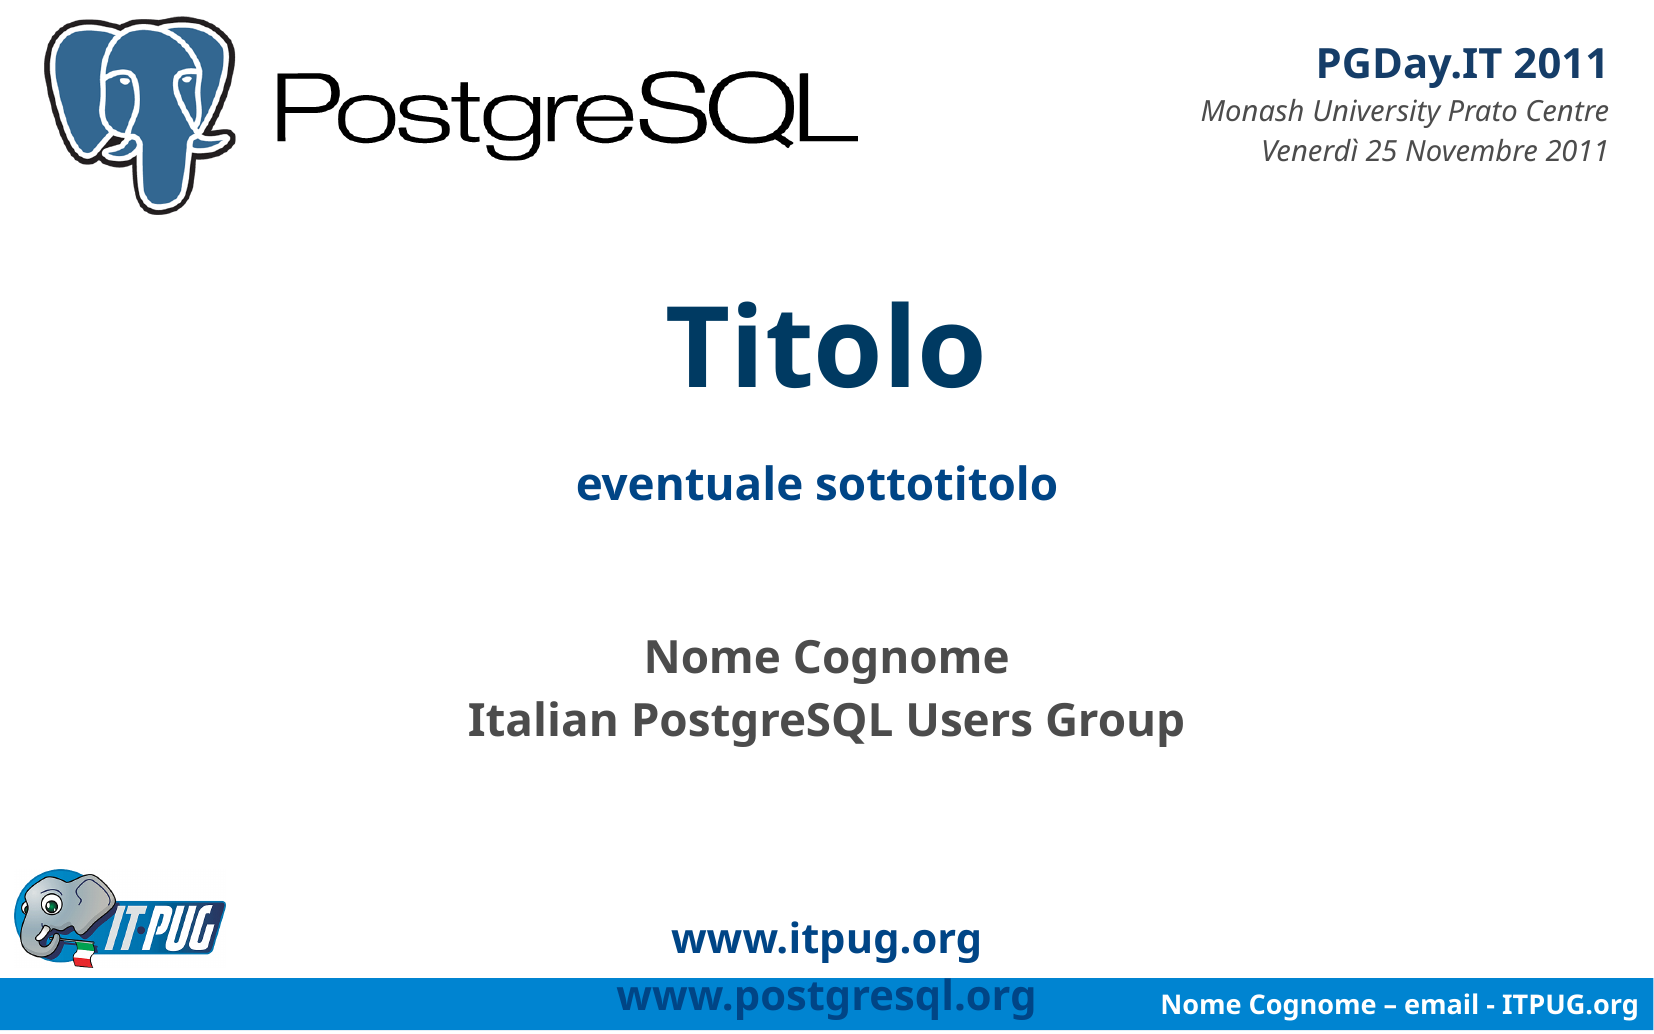

# Titolo eventuale sottotitolo Nome Cognome Italian PostgreSQL Users Group www.itpug.org www.postgresql.org